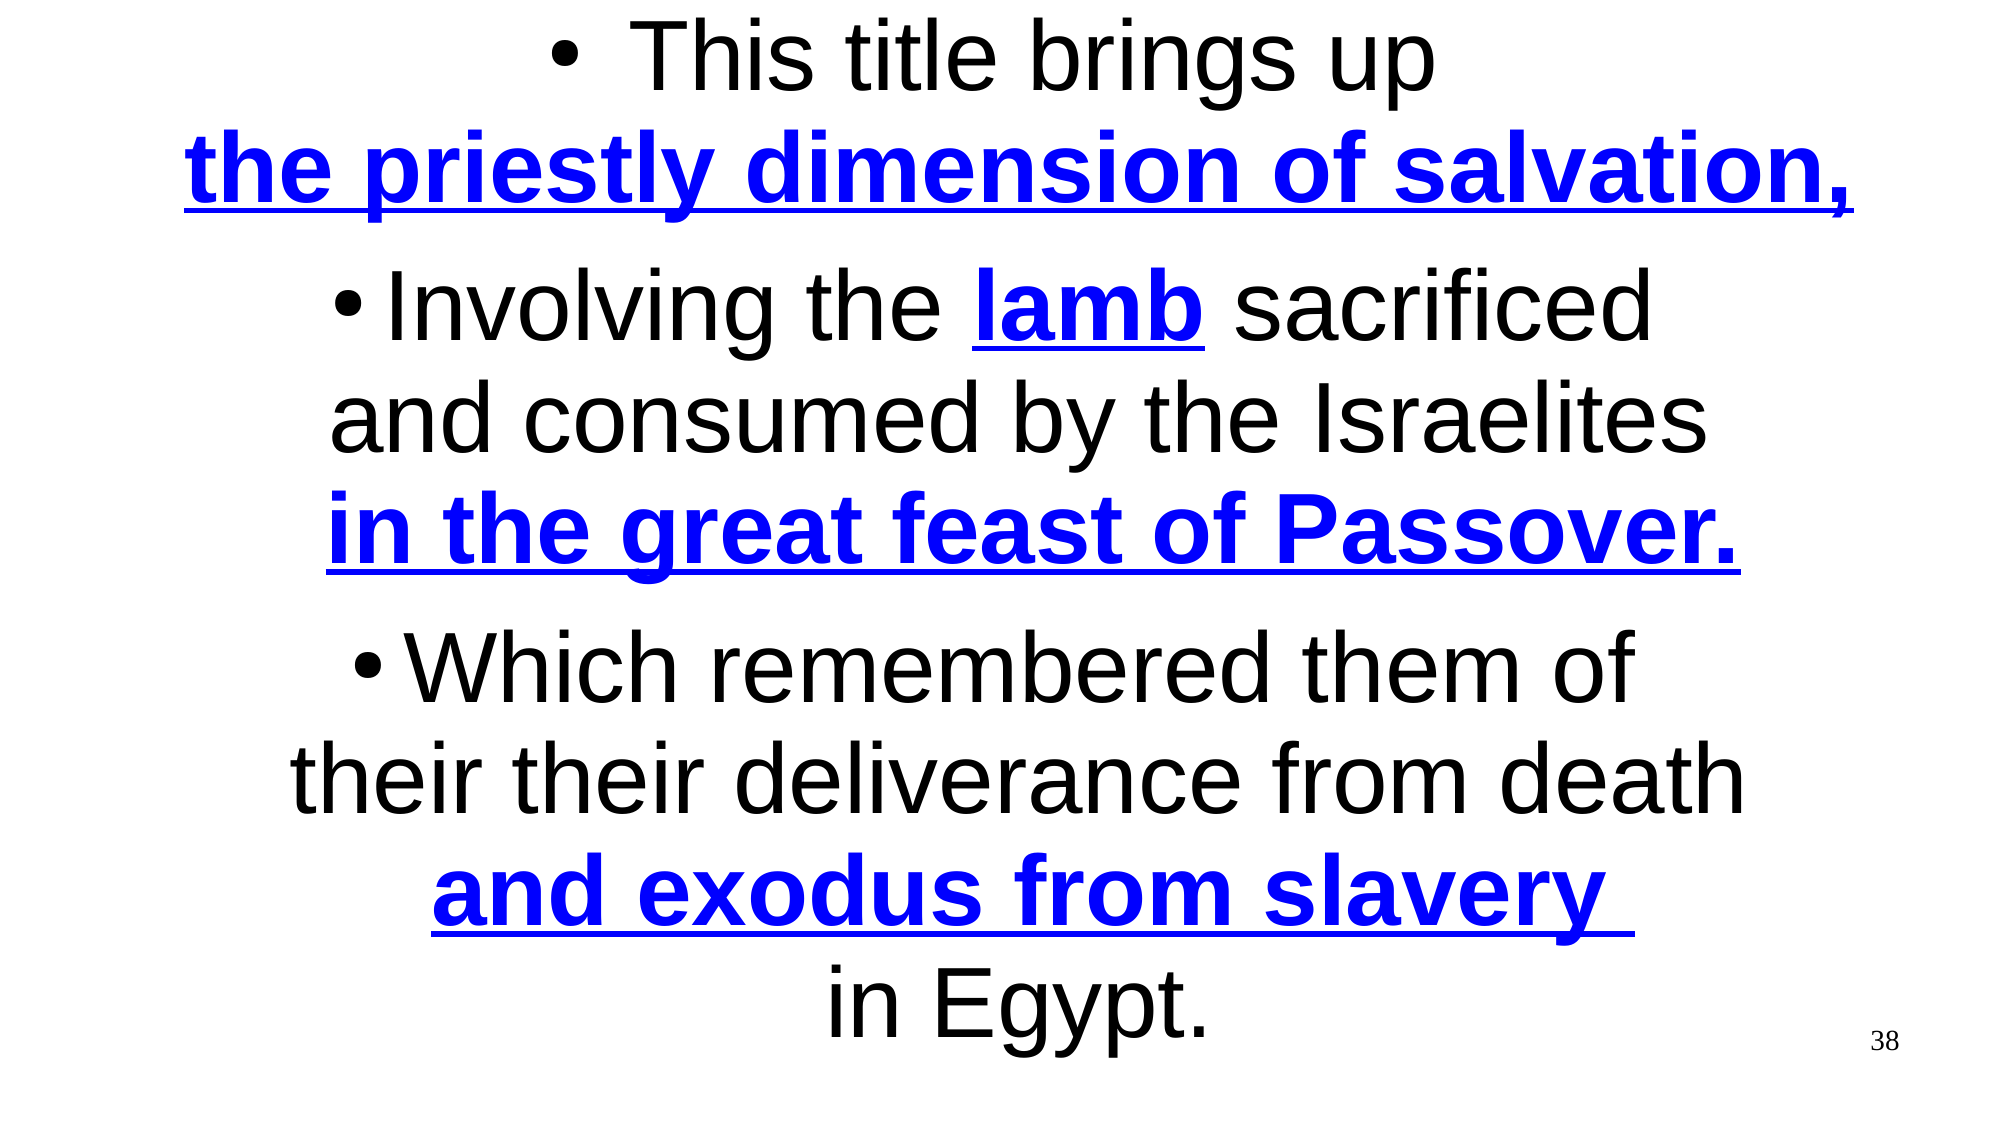

# This title brings up the priestly dimension of salvation,
Involving the lamb sacrificed
and consumed by the Israelites
in the great feast of Passover.
Which remembered them of
their their deliverance from death
and exodus from slavery
in Egypt.
38